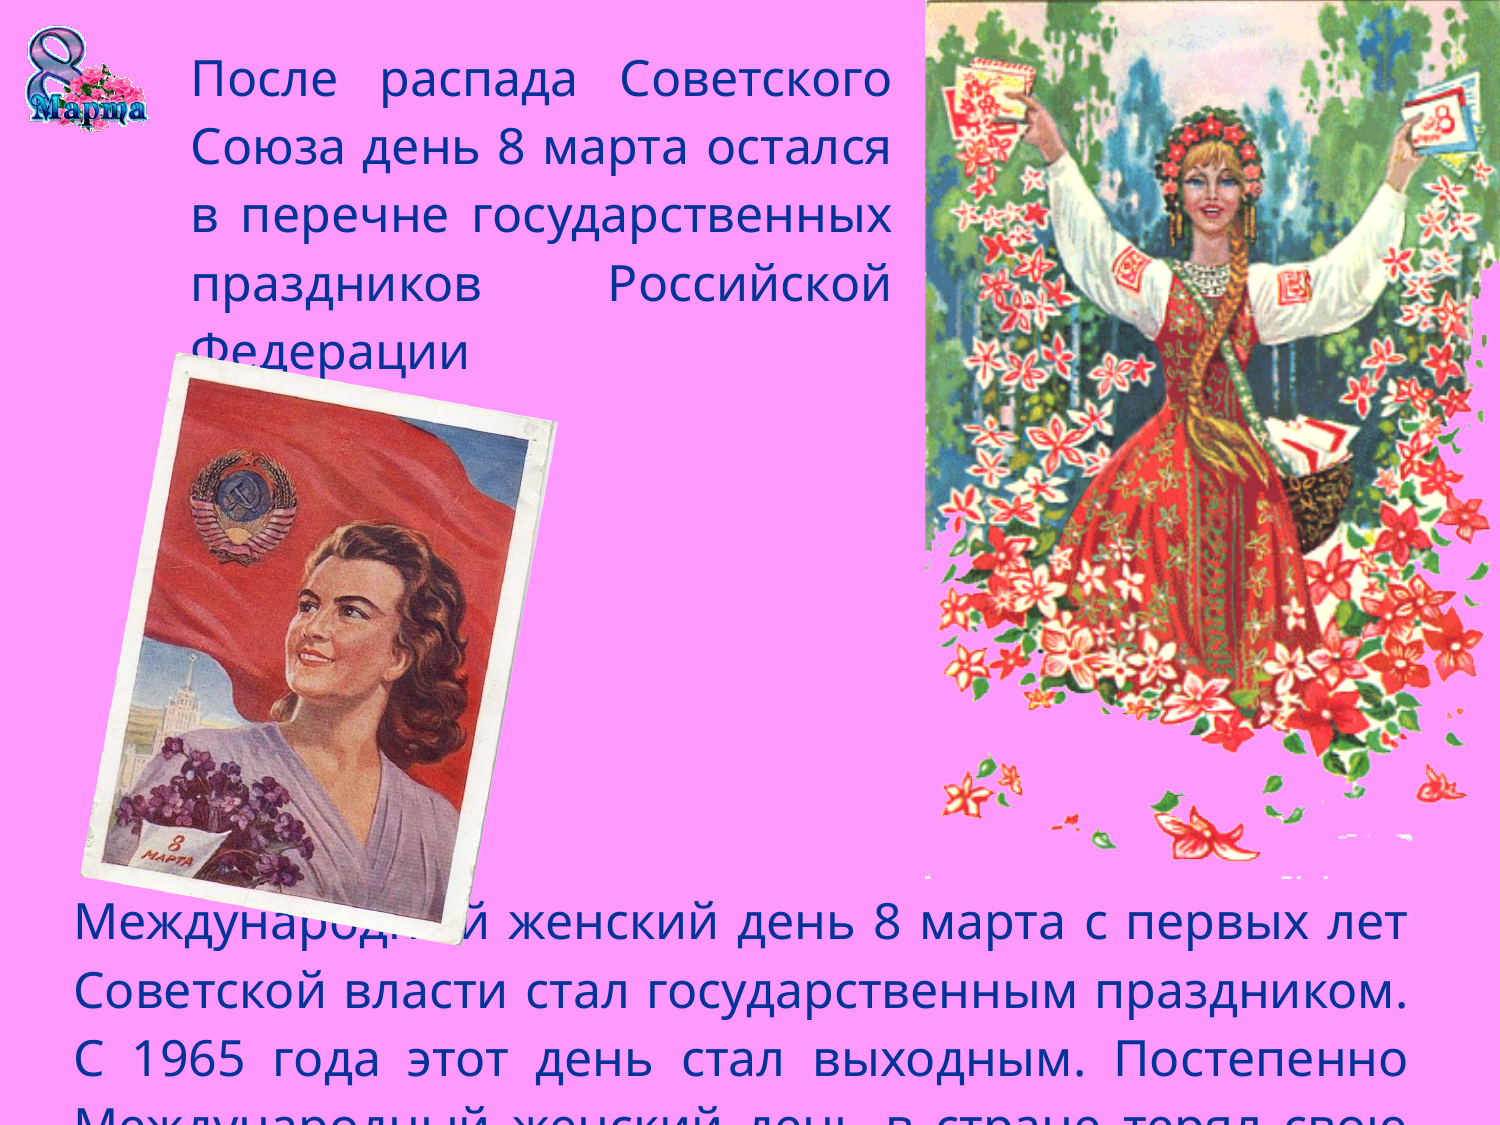

После распада Советского Союза день 8 марта остался в перечне государственных праздников Российской Федерации
Международный женский день 8 марта с первых лет Советской власти стал государственным праздником. С 1965 года этот день стал выходным. Постепенно Международный женский день в стране терял свою политическую окраску